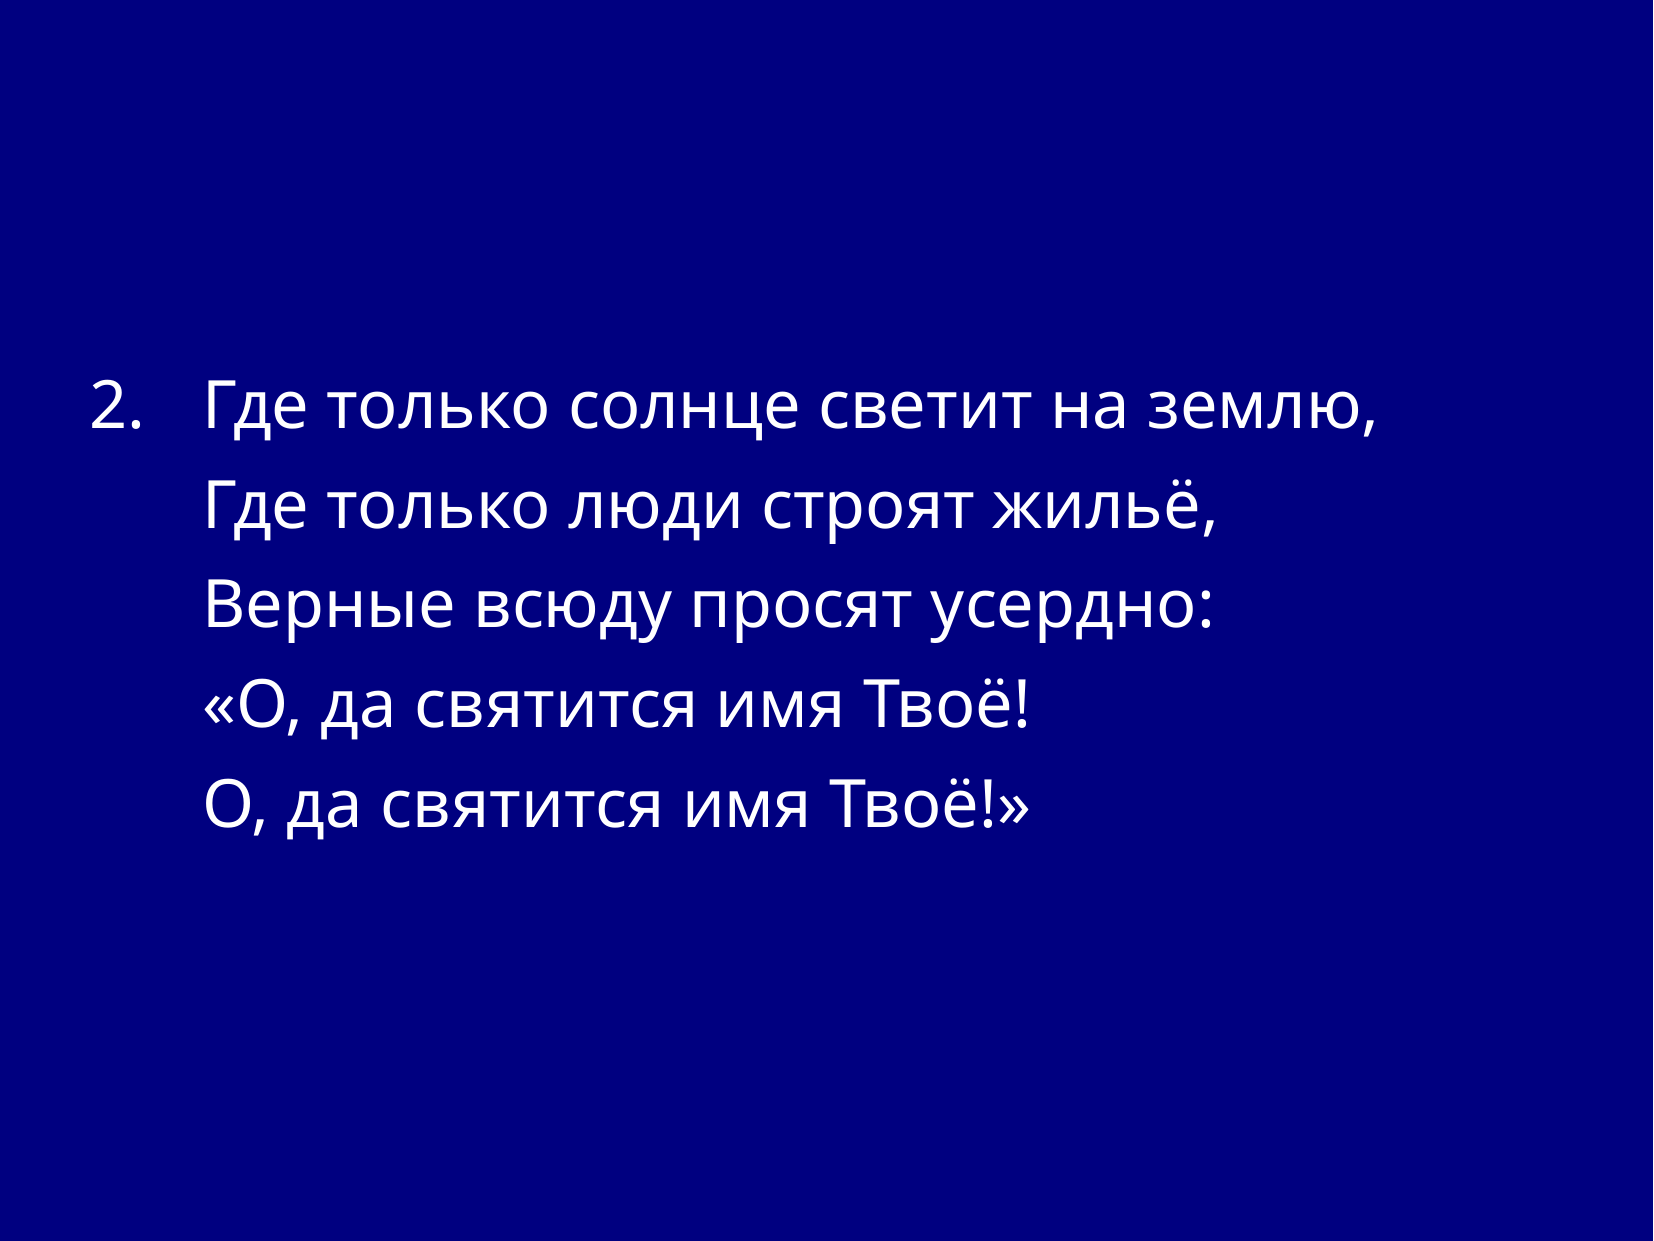

2.	Где только солнце светит на землю,
	Где только люди строят жильё,
	Верные всюду просят усердно:
	«О, да святится имя Твоё!
	О, да святится имя Твоё!»